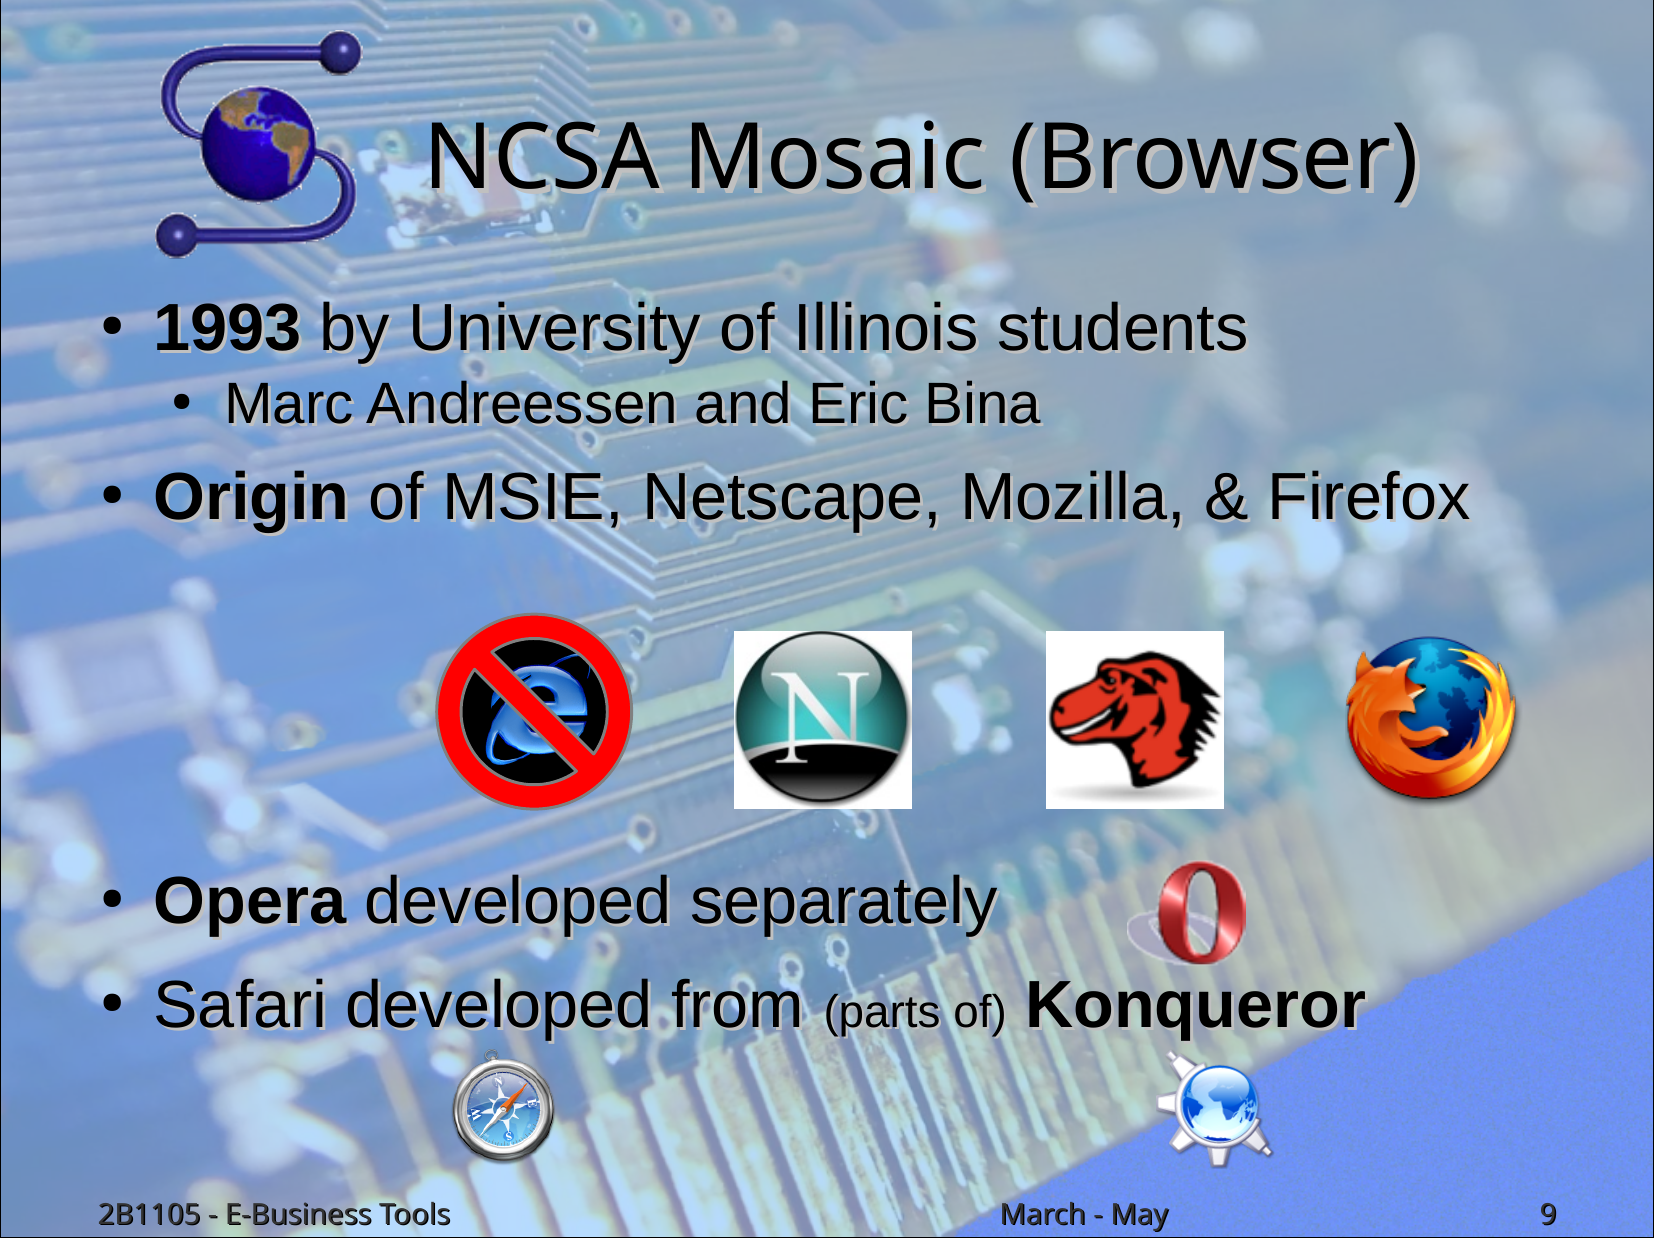

# NCSA Mosaic (Browser)
1993 by University of Illinois students
Marc Andreessen and Eric Bina
Origin of MSIE, Netscape, Mozilla, & Firefox
Opera developed separately
Safari developed from (parts of) Konqueror